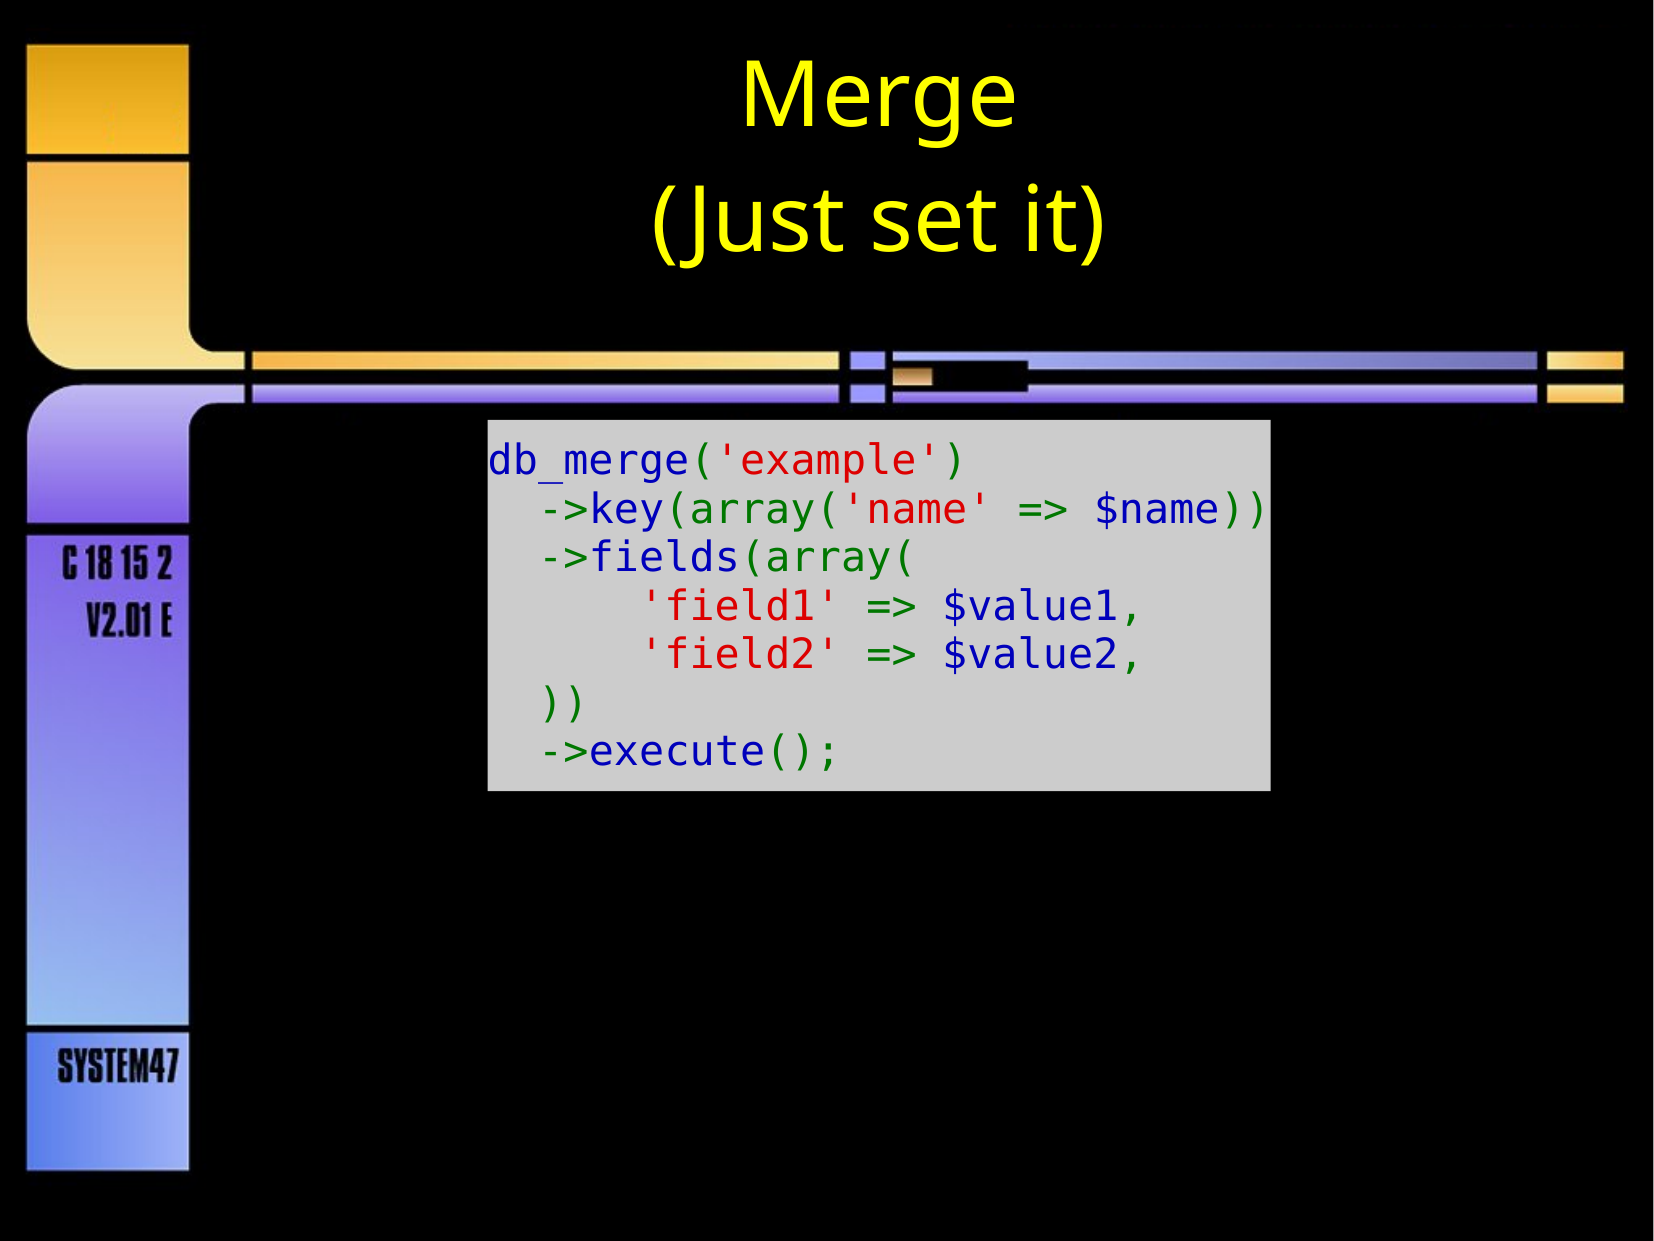

# Merge (Just set it)
db_merge('example')
  ->key(array('name' => $name))
  ->fields(array(
      'field1' => $value1,
      'field2' => $value2,
  ))
  ->execute();